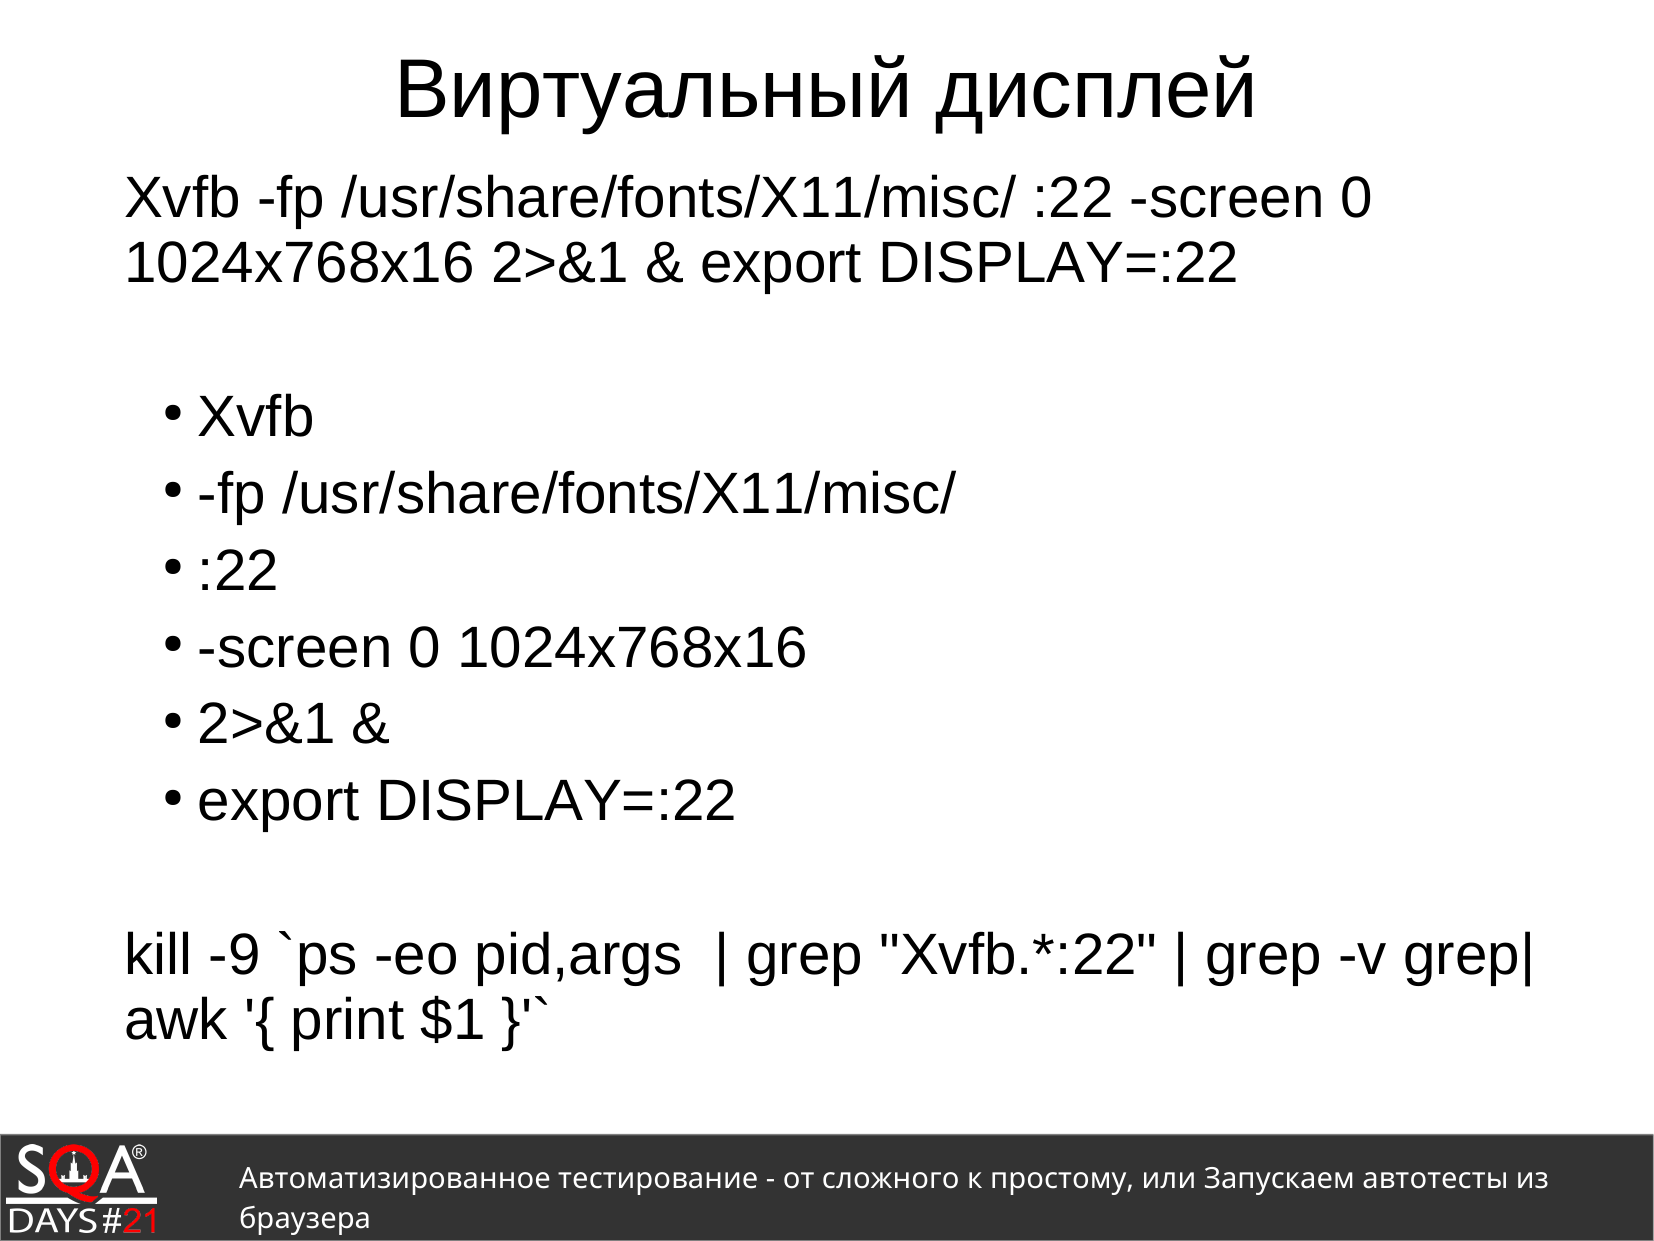

Виртуальный дисплей
Xvfb -fp /usr/share/fonts/X11/misc/ :22 -screen 0 1024x768x16 2>&1 & export DISPLAY=:22
Xvfb
-fp /usr/share/fonts/X11/misc/
:22
-screen 0 1024x768x16
2>&1 &
export DISPLAY=:22
kill -9 `ps -eo pid,args | grep "Xvfb.*:22" | grep -v grep| awk '{ print $1 }'`
Автоматизированное тестирование - от сложного к простому, или Запускаем автотесты из браузера